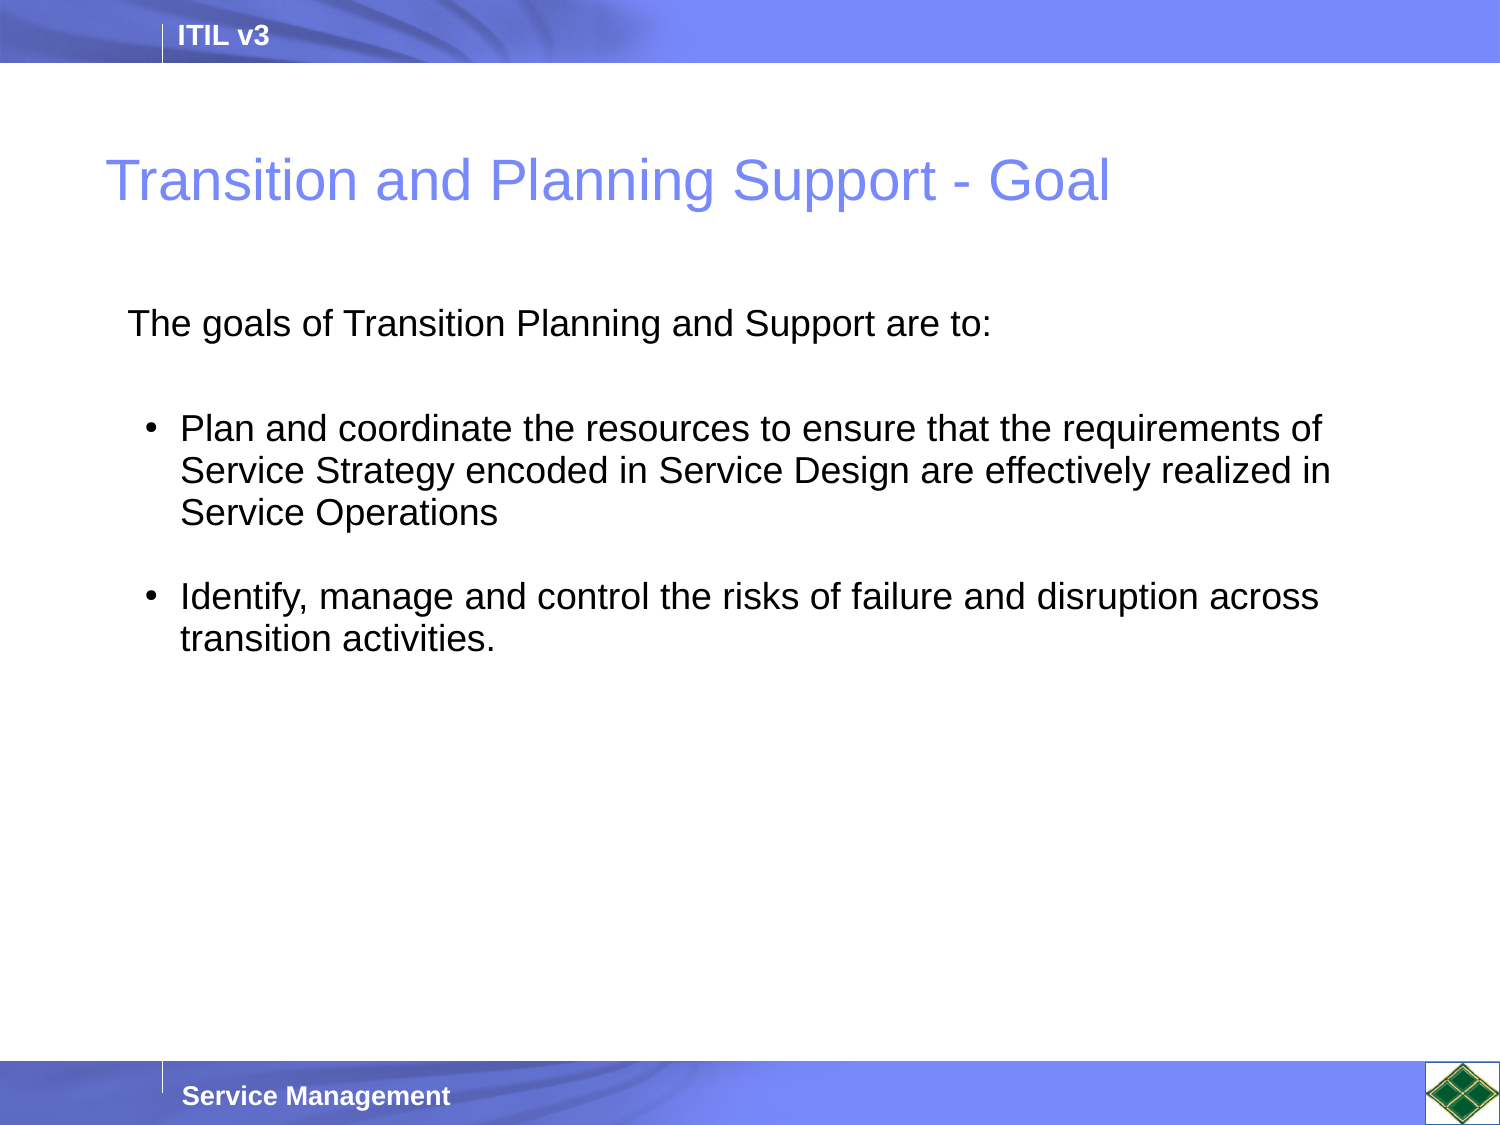

Transition and Planning Support - Goal
The goals of Transition Planning and Support are to:
Plan and coordinate the resources to ensure that the requirements of Service Strategy encoded in Service Design are effectively realized in Service Operations
Identify, manage and control the risks of failure and disruption across transition activities.